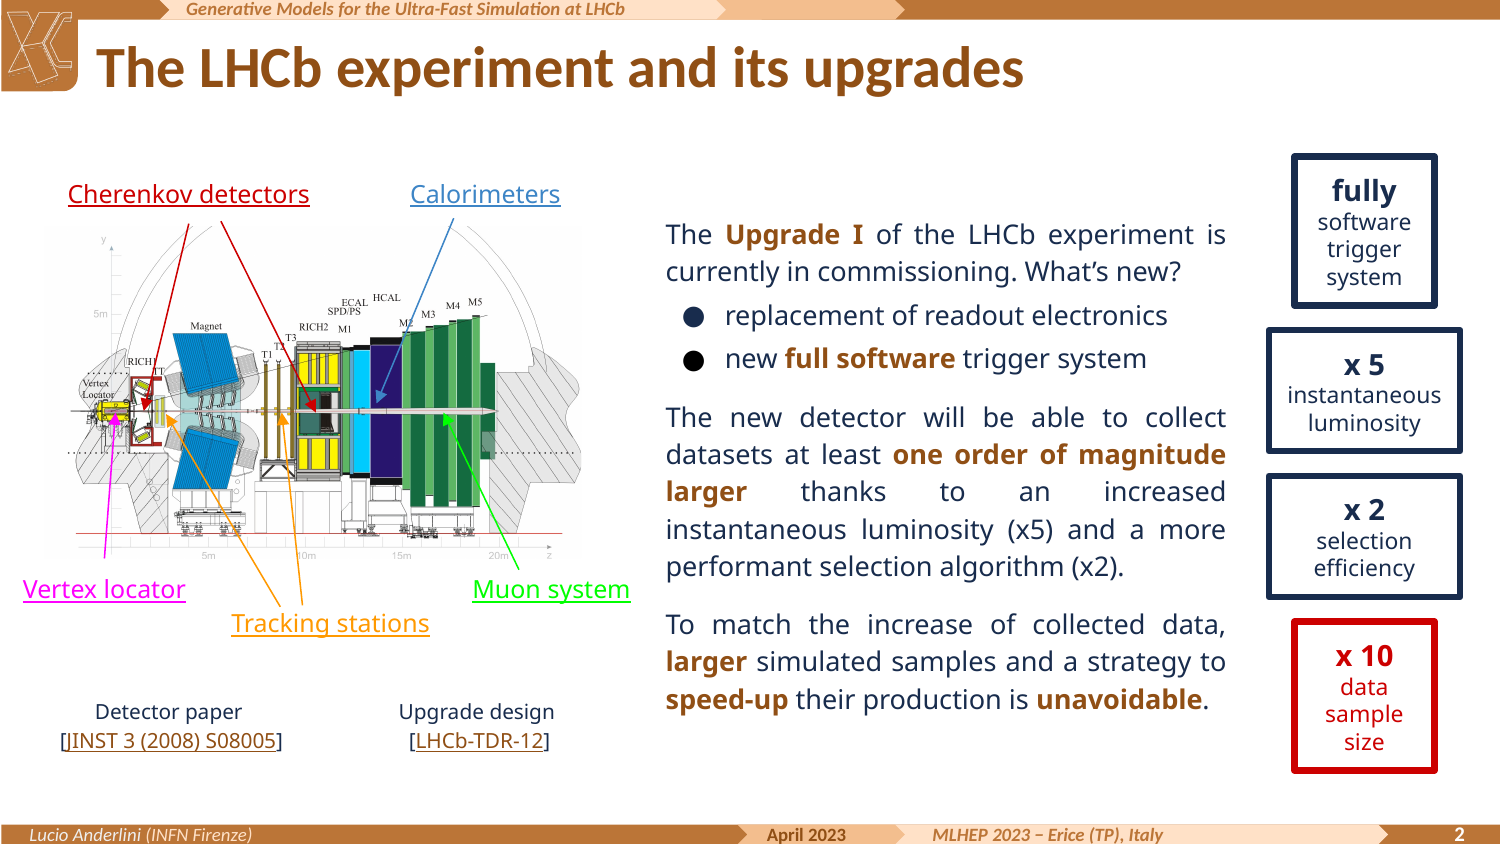

# The LHCb experiment and its upgrades
fully
software trigger system
x 5
instantaneous luminosity
x 2
selection efficiency
x 10
data sample size
Calorimeters
Cherenkov detectors
Vertex locator
Muon system
Tracking stations
The Upgrade I of the LHCb experiment is currently in commissioning. What’s new?
replacement of readout electronics
new full software trigger system
The new detector will be able to collect datasets at least one order of magnitude larger thanks to an increased instantaneous luminosity (x5) and a more performant selection algorithm (x2).
To match the increase of collected data, larger simulated samples and a strategy to speed-up their production is unavoidable.
Detector paper
[JINST 3 (2008) S08005]
Upgrade design
[LHCb-TDR-12]